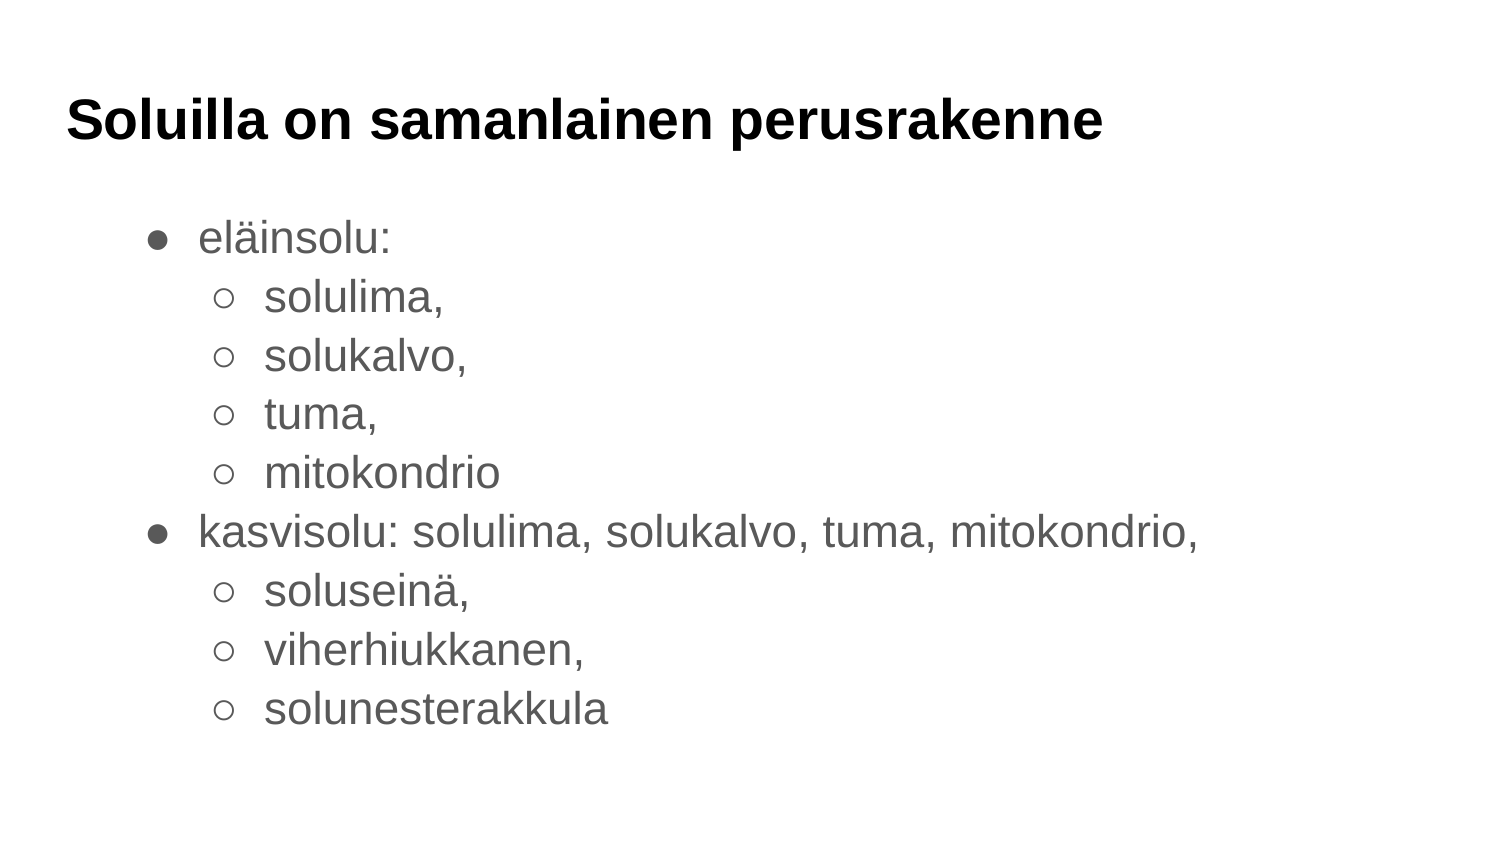

# Soluilla on samanlainen perusrakenne
eläinsolu:
solulima,
solukalvo,
tuma,
mitokondrio
kasvisolu: solulima, solukalvo, tuma, mitokondrio,
soluseinä,
viherhiukkanen,
solunesterakkula